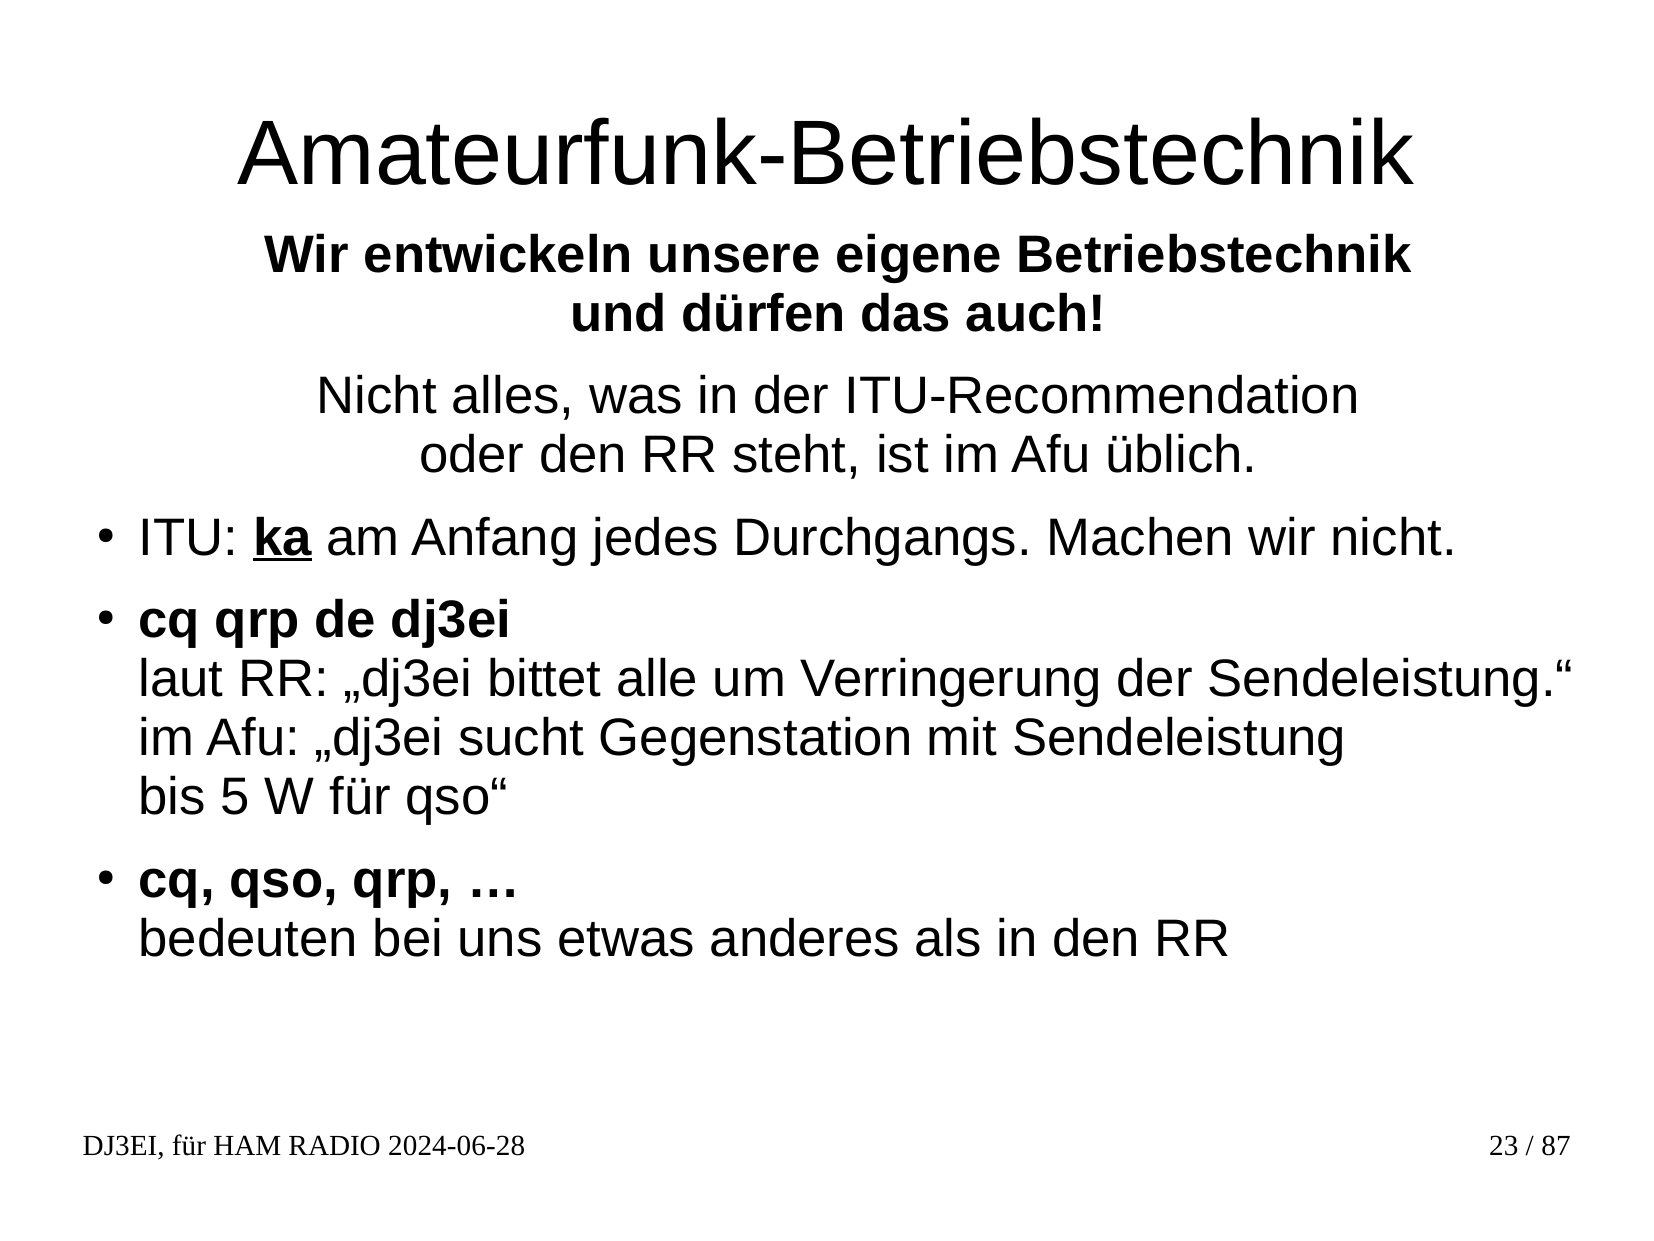

# Amateurfunk-Betriebstechnik
Wir entwickeln unsere eigene Betriebstechnik
und dürfen das auch!
Nicht alles, was in der ITU-Recommendation
oder den RR steht, ist im Afu üblich.
ITU: ka am Anfang jedes Durchgangs. Machen wir nicht.
cq qrp de dj3ei
laut RR: „dj3ei bittet alle um Verringerung der Sendeleistung.“
im Afu: „dj3ei sucht Gegenstation mit Sendeleistung
bis 5 W für qso“
cq, qso, qrp, …
bedeuten bei uns etwas anderes als in den RR
23